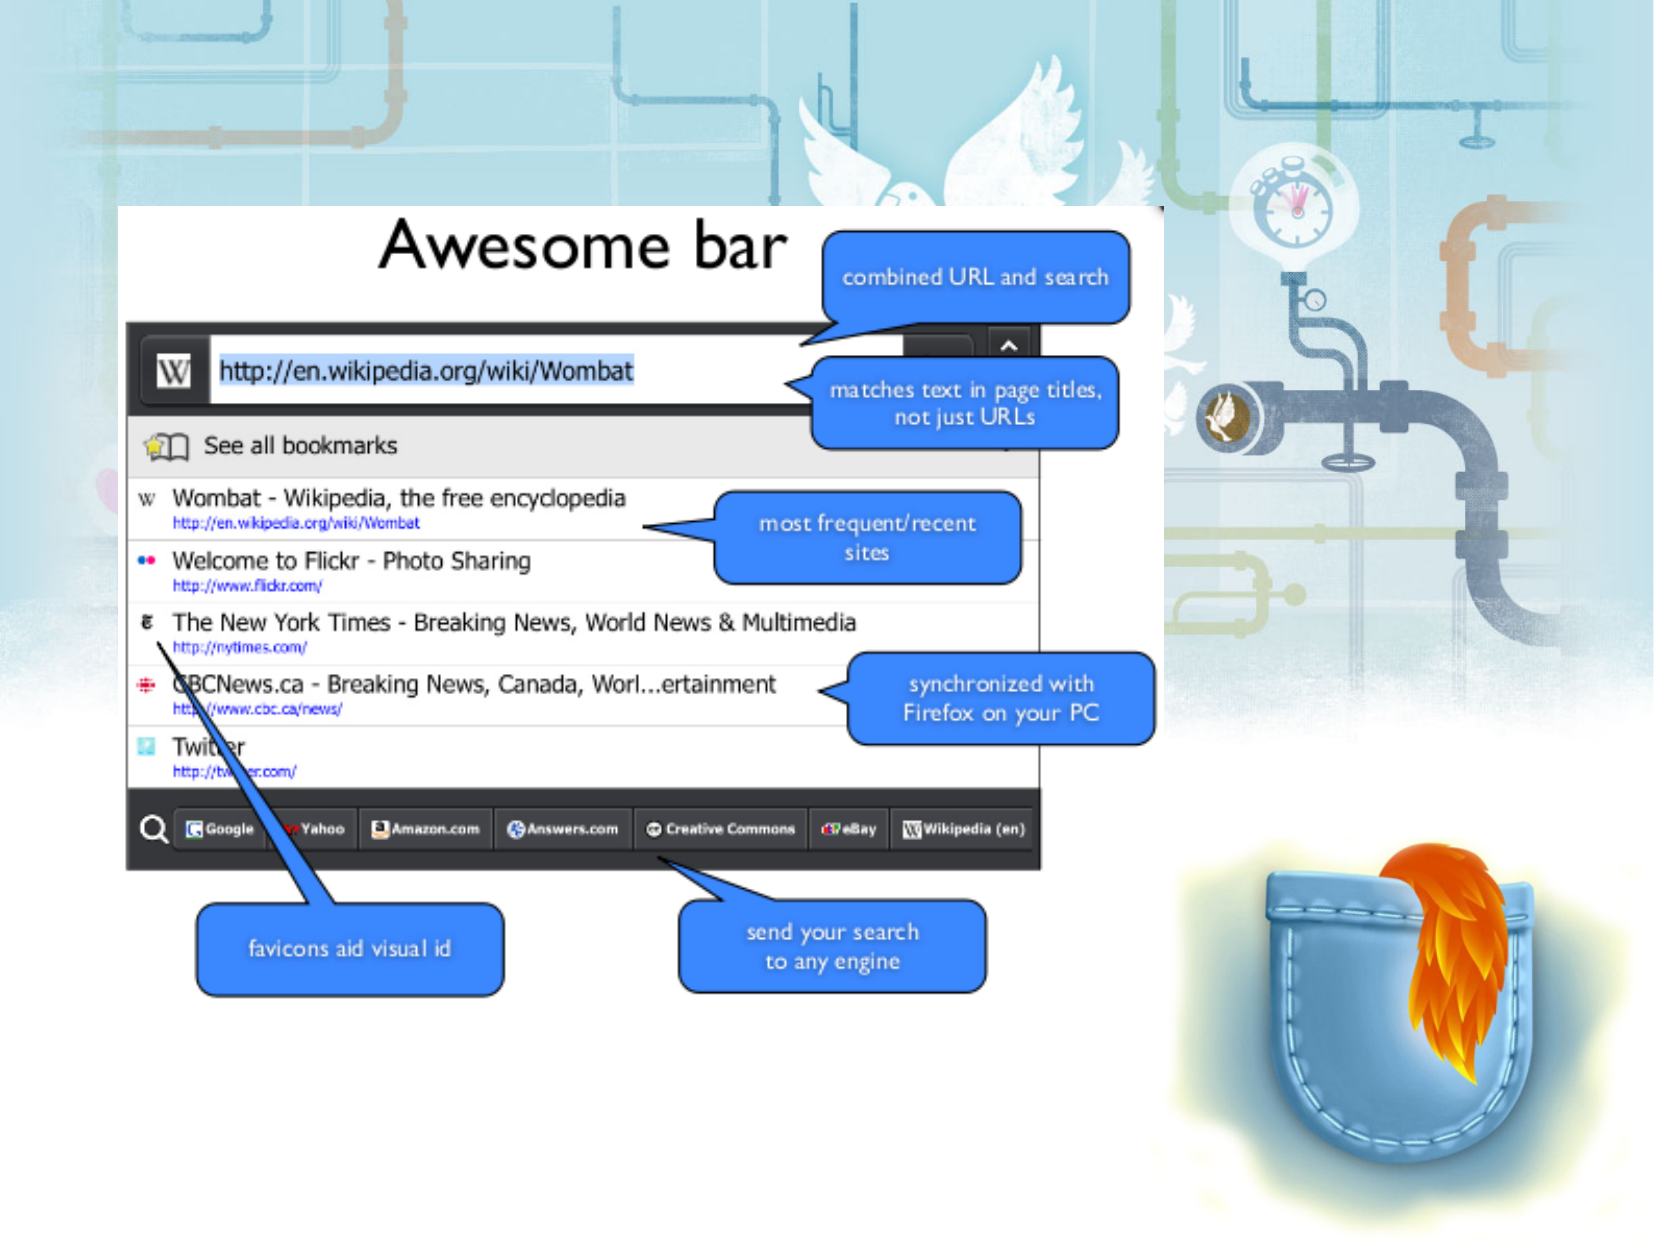

combined URL and search
matches text in page titles, not just URLs
most frequent/recent sites synchronized with Firefox on your PC
send your search
favicons aid visual id to any engine